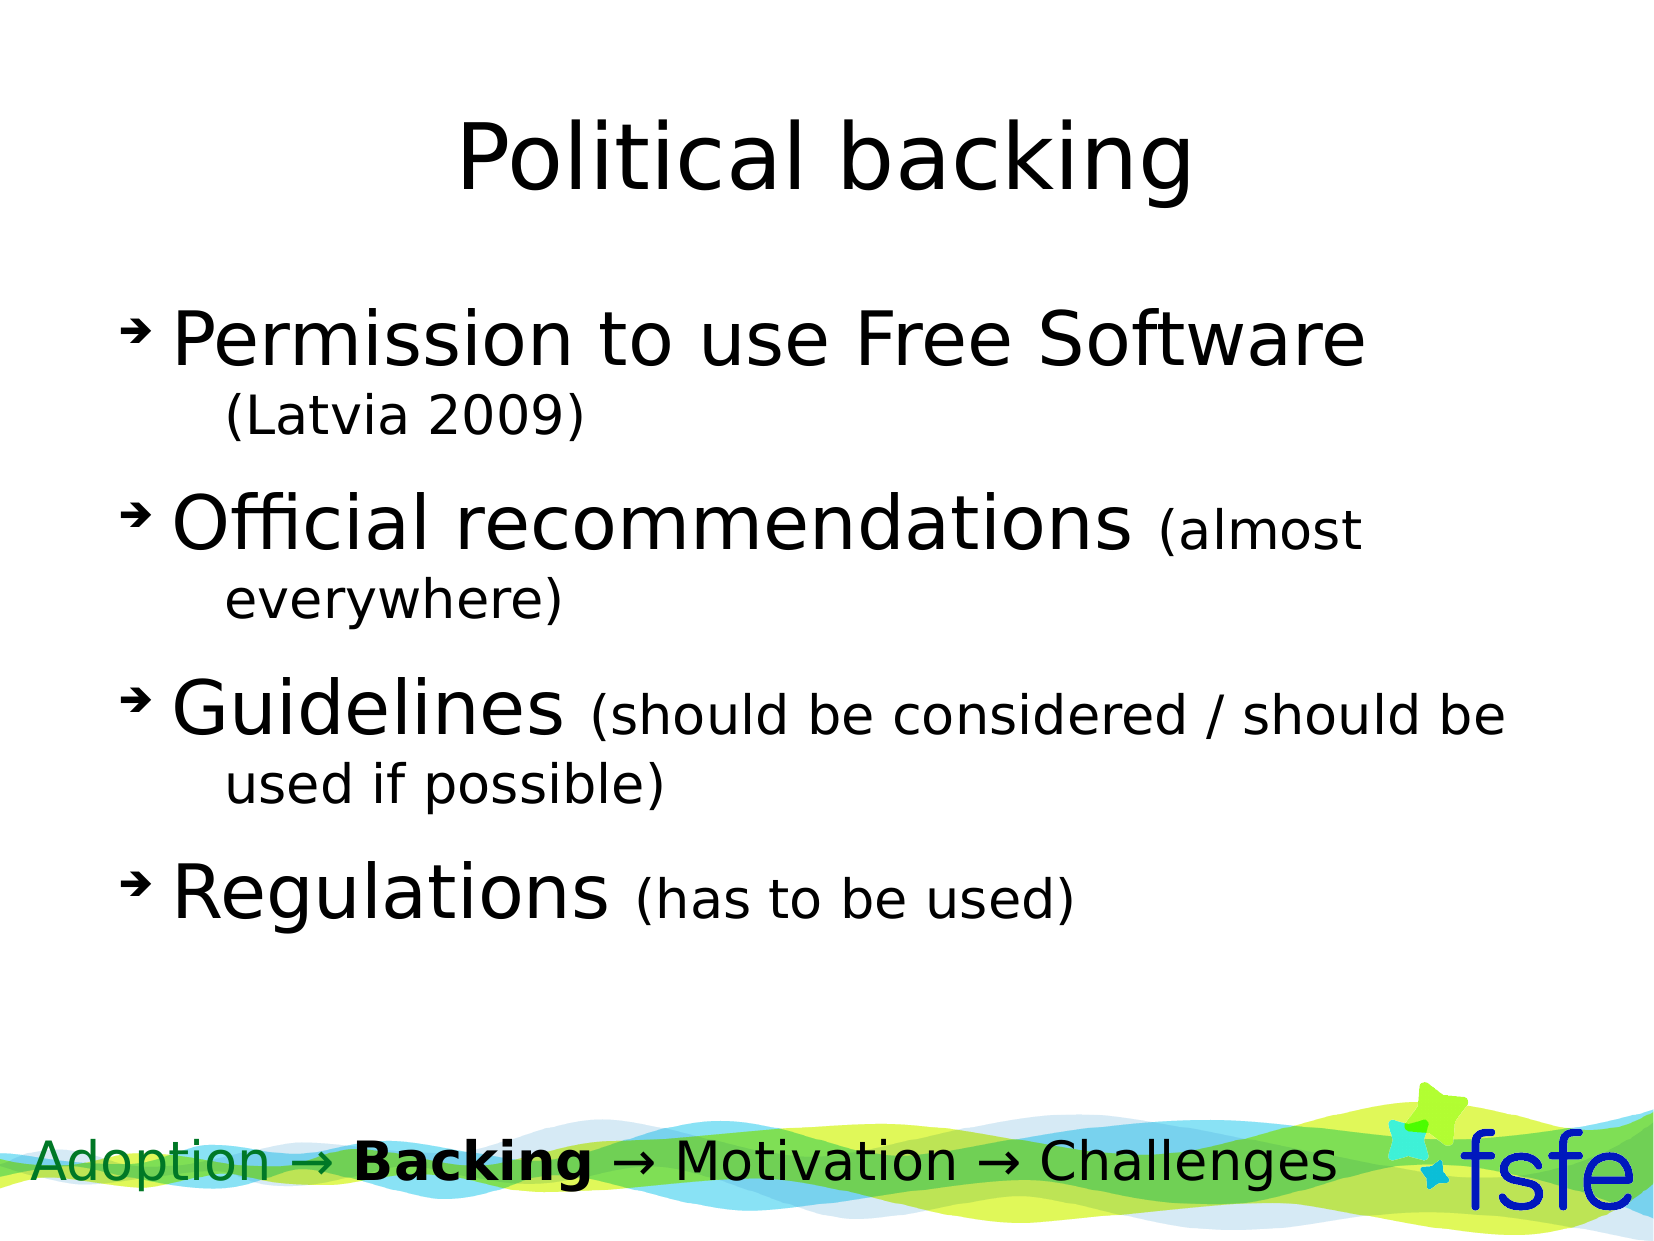

# Political backing
Permission to use Free Software (Latvia 2009)
Official recommendations (almost everywhere)
Guidelines (should be considered / should be used if possible)
Regulations (has to be used)
Adoption → Backing → Motivation → Challenges